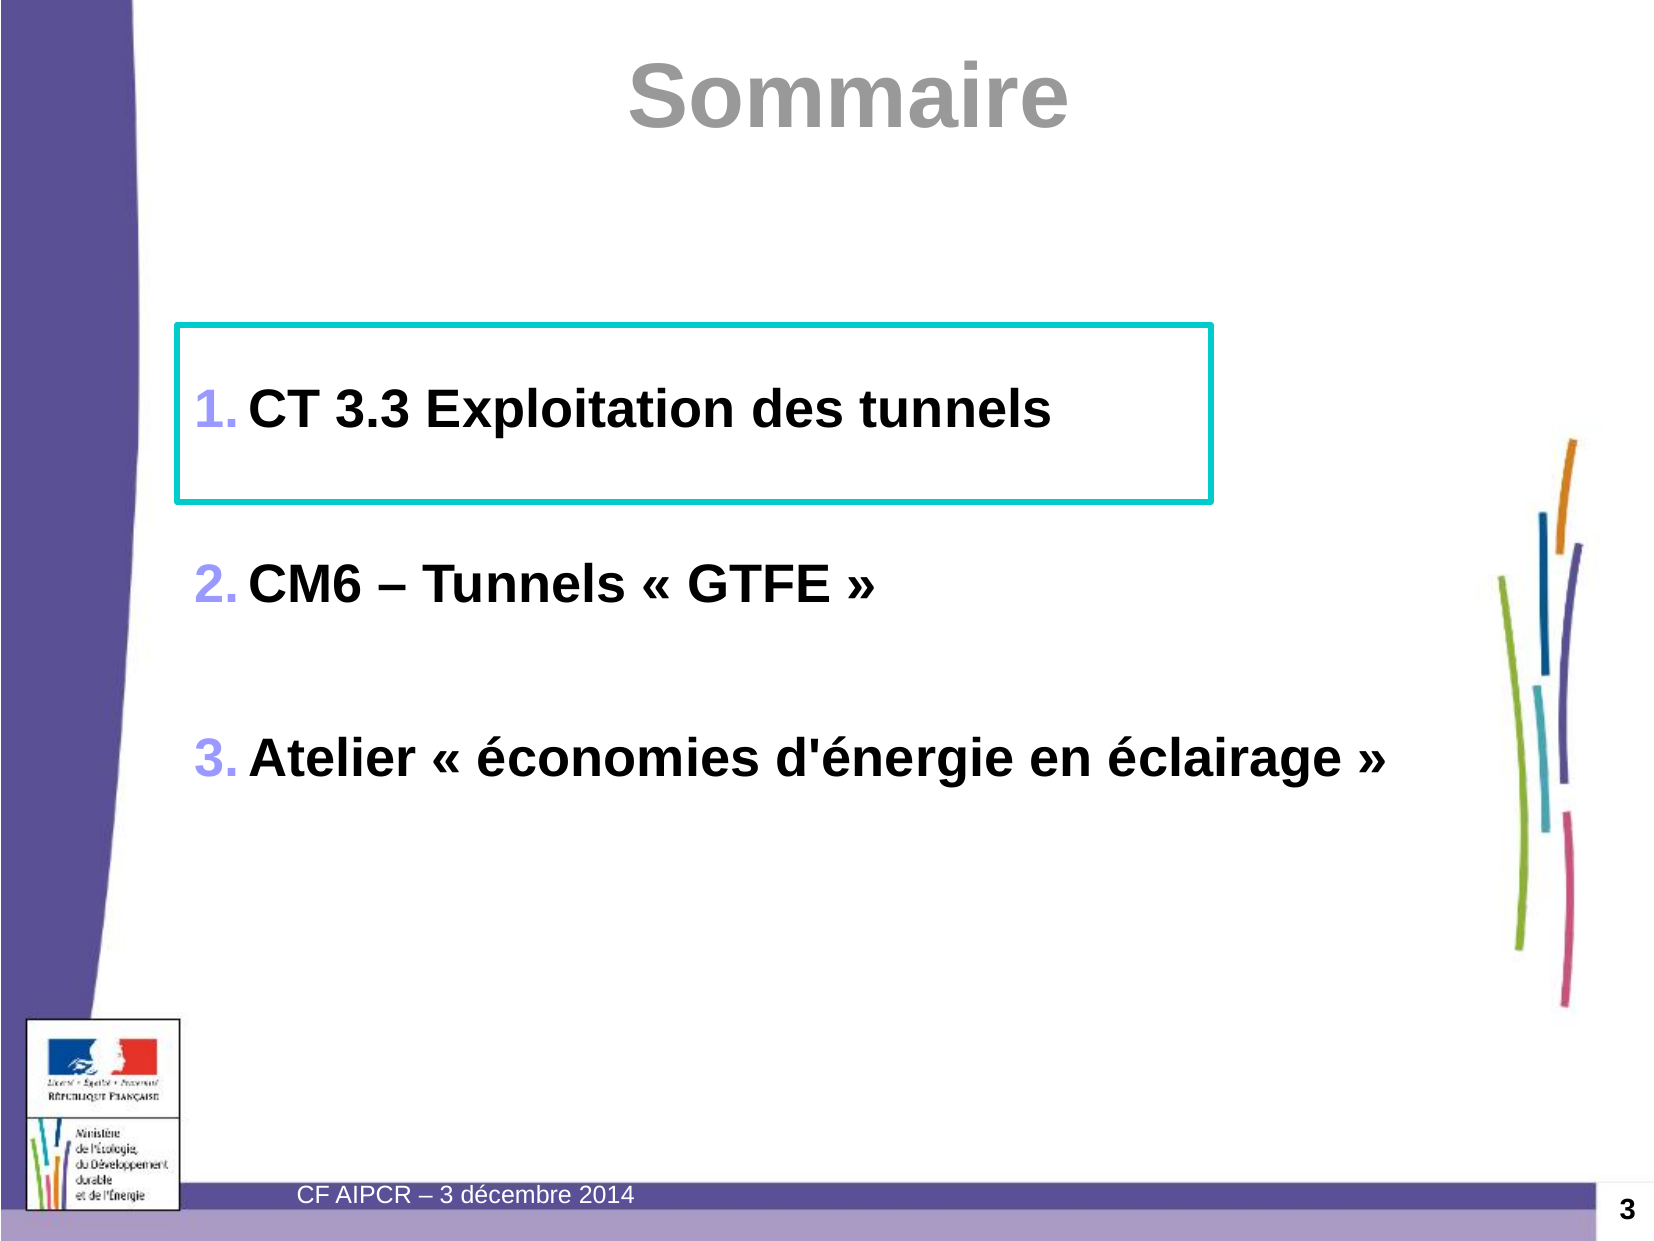

# Sommaire
CT 3.3 Exploitation des tunnels
CM6 – Tunnels « GTFE »
Atelier « économies d'énergie en éclairage »
CF AIPCR – 3 décembre 2014
3